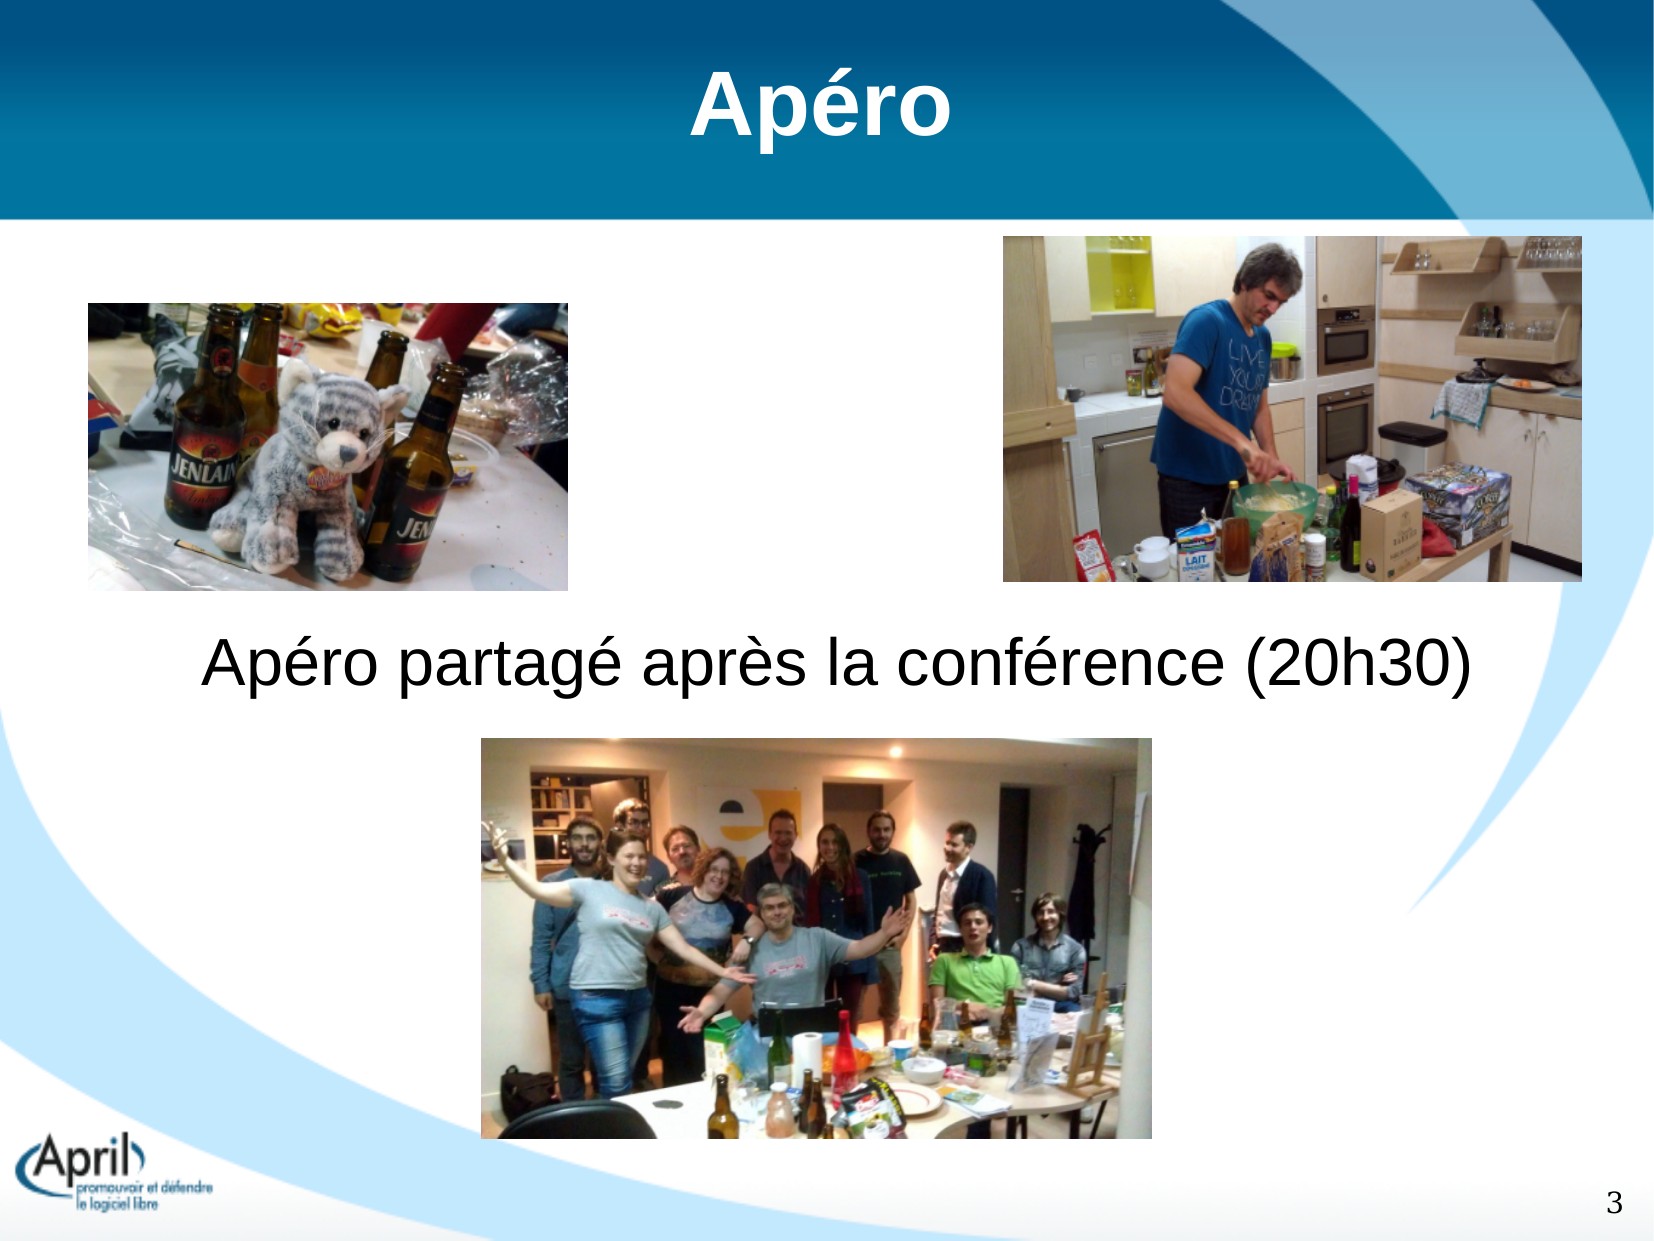

# Apéro
Apéro partagé après la conférence (20h30)
3